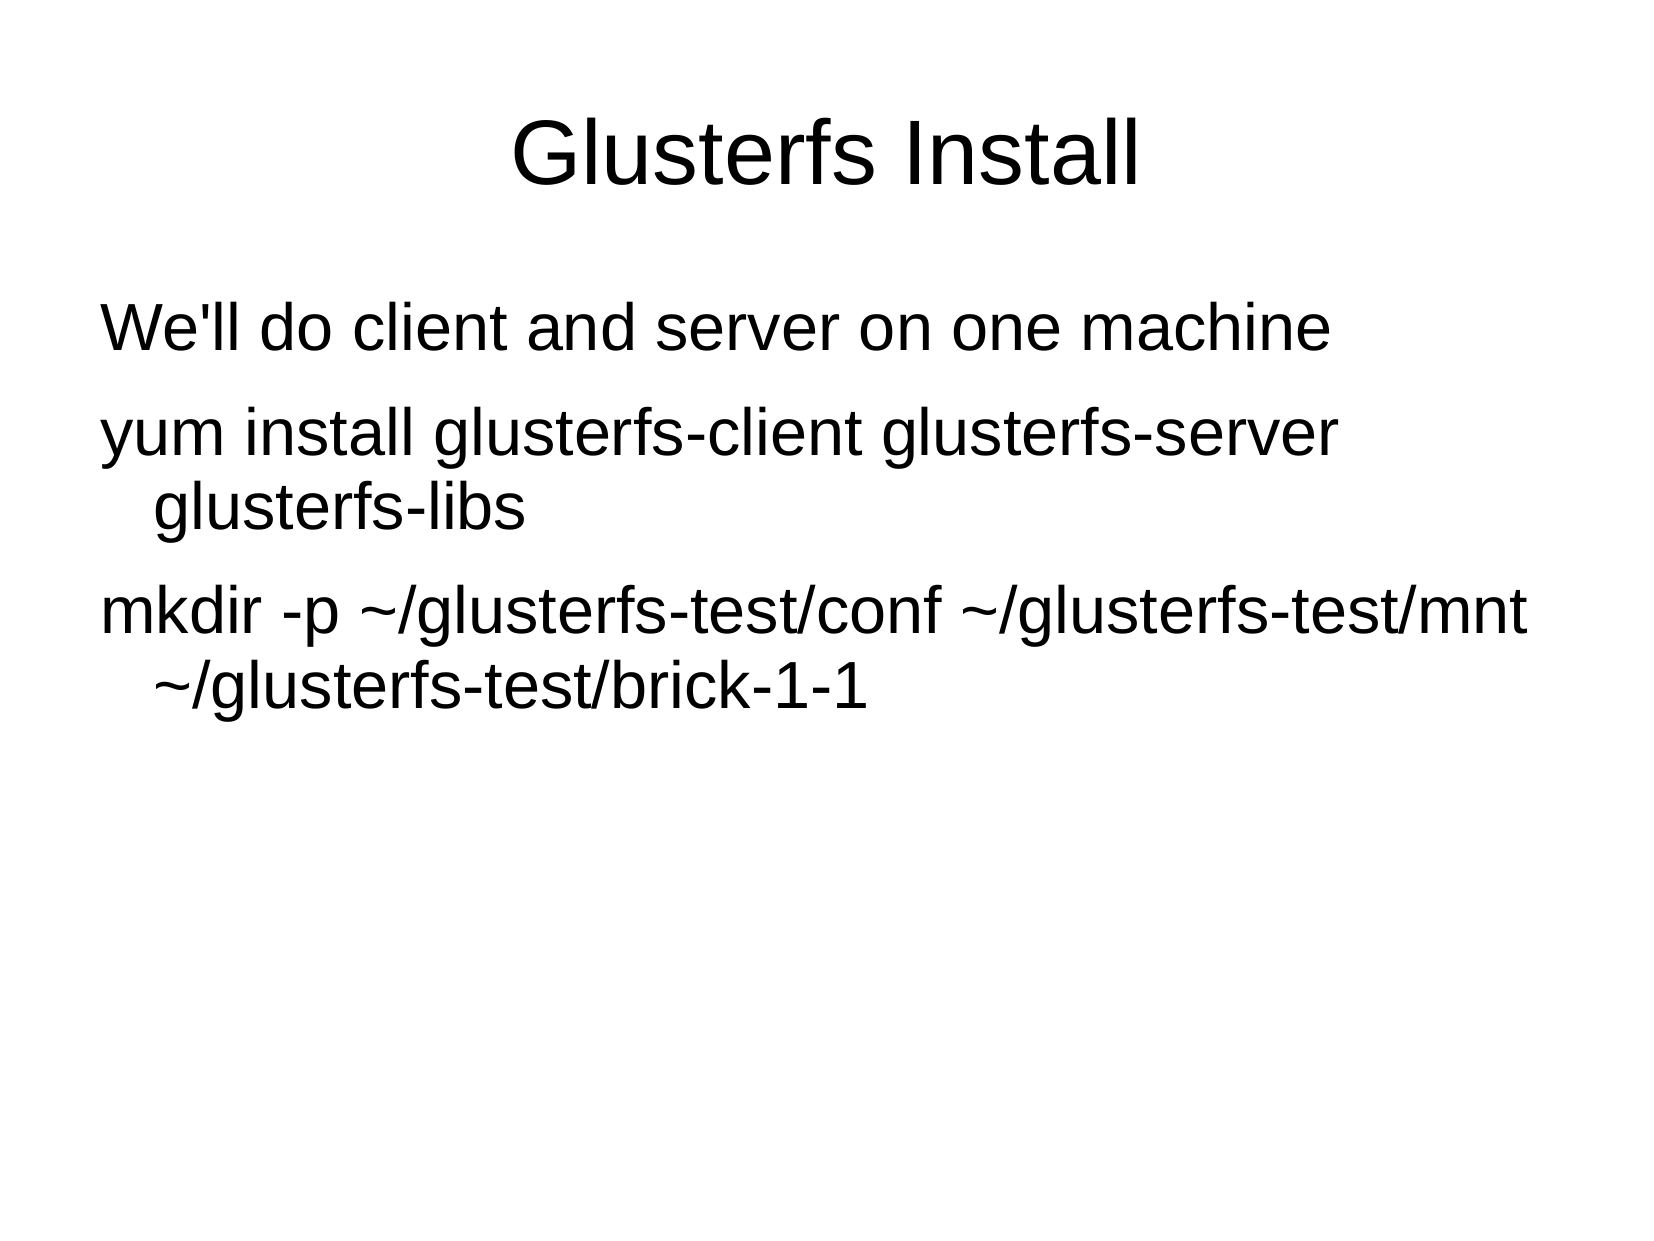

# Glusterfs Install
We'll do client and server on one machine
yum install glusterfs-client glusterfs-server glusterfs-libs
mkdir -p ~/glusterfs-test/conf ~/glusterfs-test/mnt ~/glusterfs-test/brick-1-1